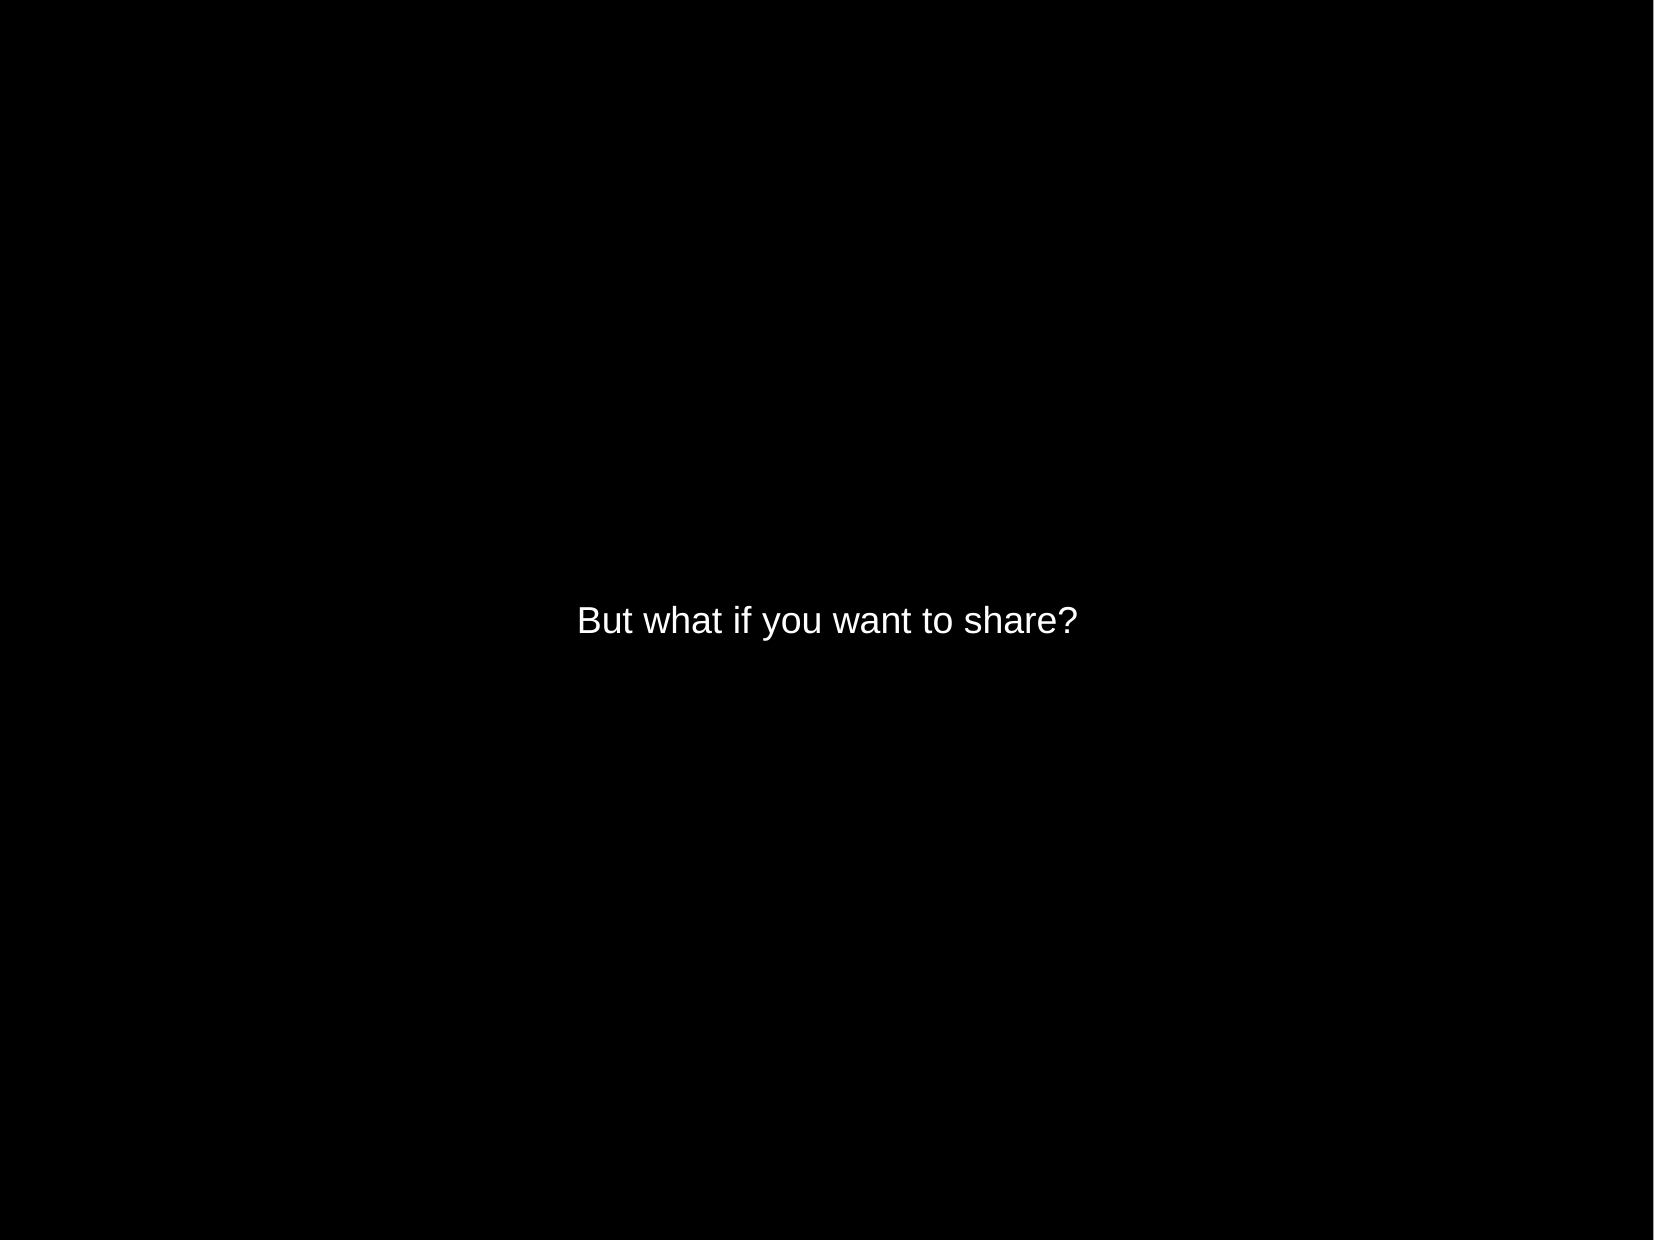

But what if you want to share?